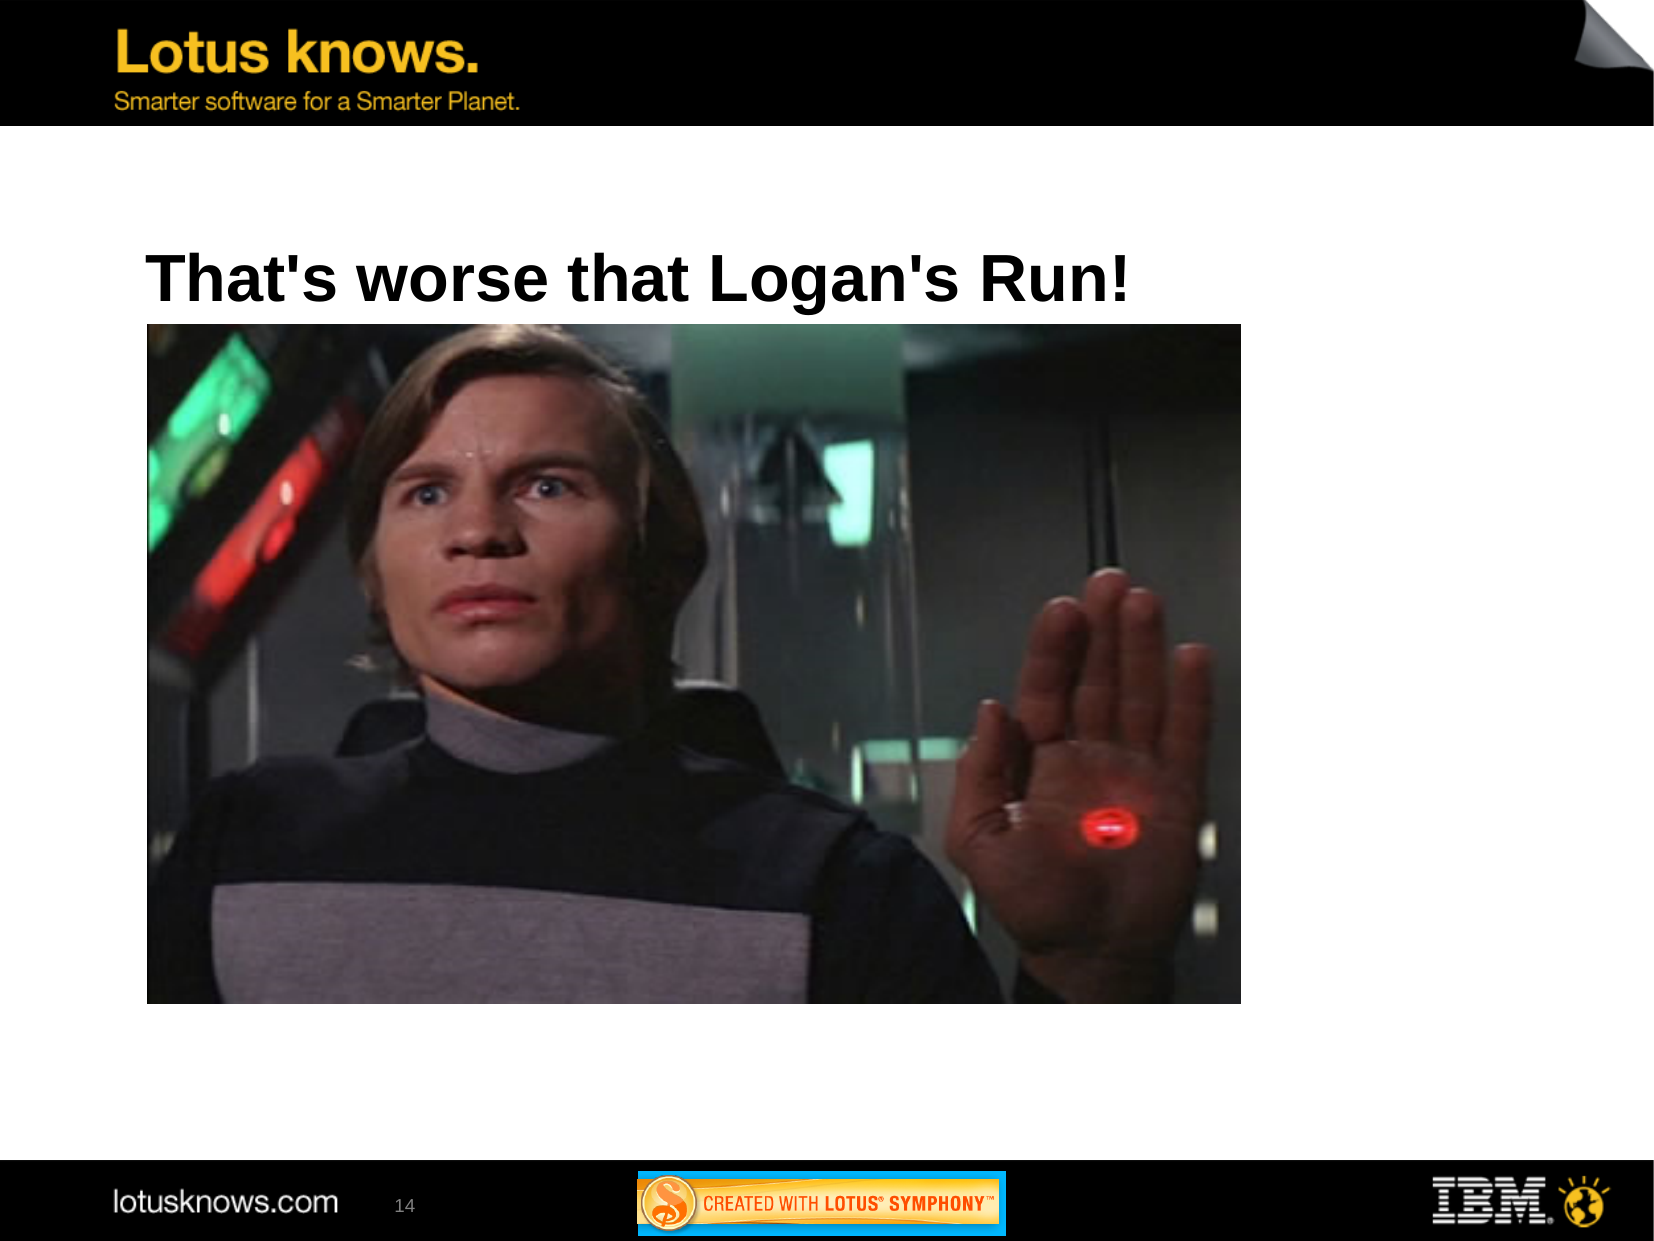

# That's worse that Logan's Run!
14